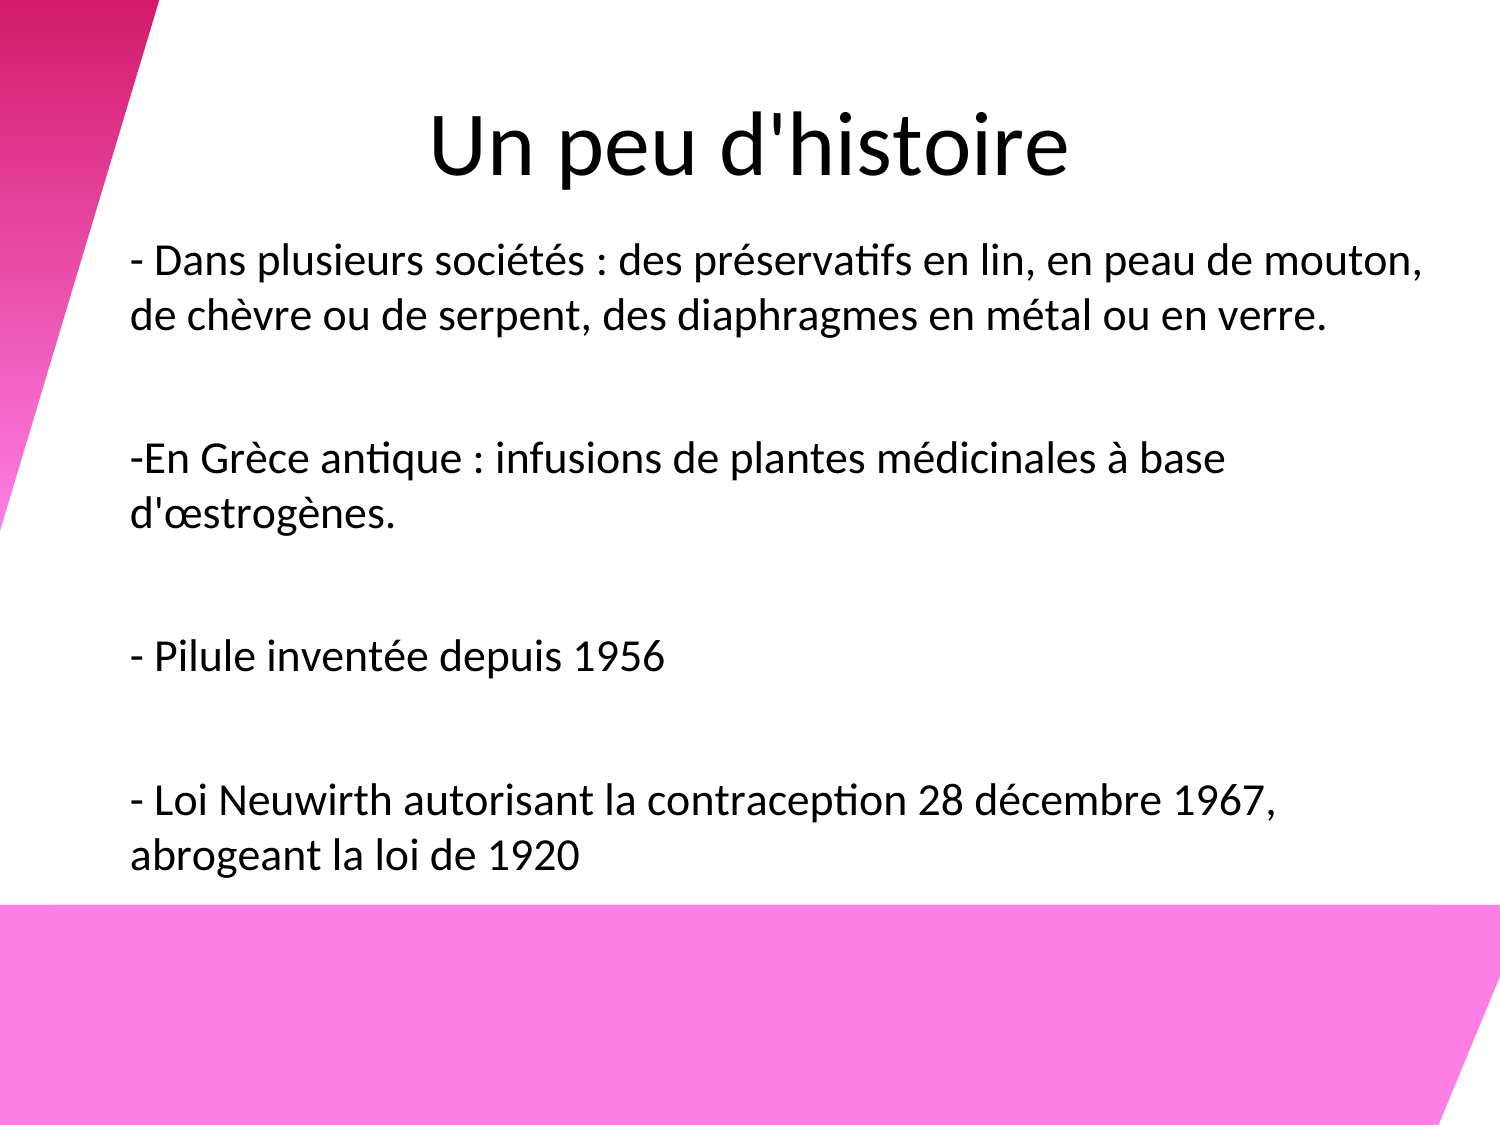

# Un peu d'histoire
- Dans plusieurs sociétés : des préservatifs en lin, en peau de mouton, de chèvre ou de serpent, des diaphragmes en métal ou en verre.
-En Grèce antique : infusions de plantes médicinales à base d'œstrogènes.
- Pilule inventée depuis 1956
- Loi Neuwirth autorisant la contraception 28 décembre 1967, abrogeant la loi de 1920